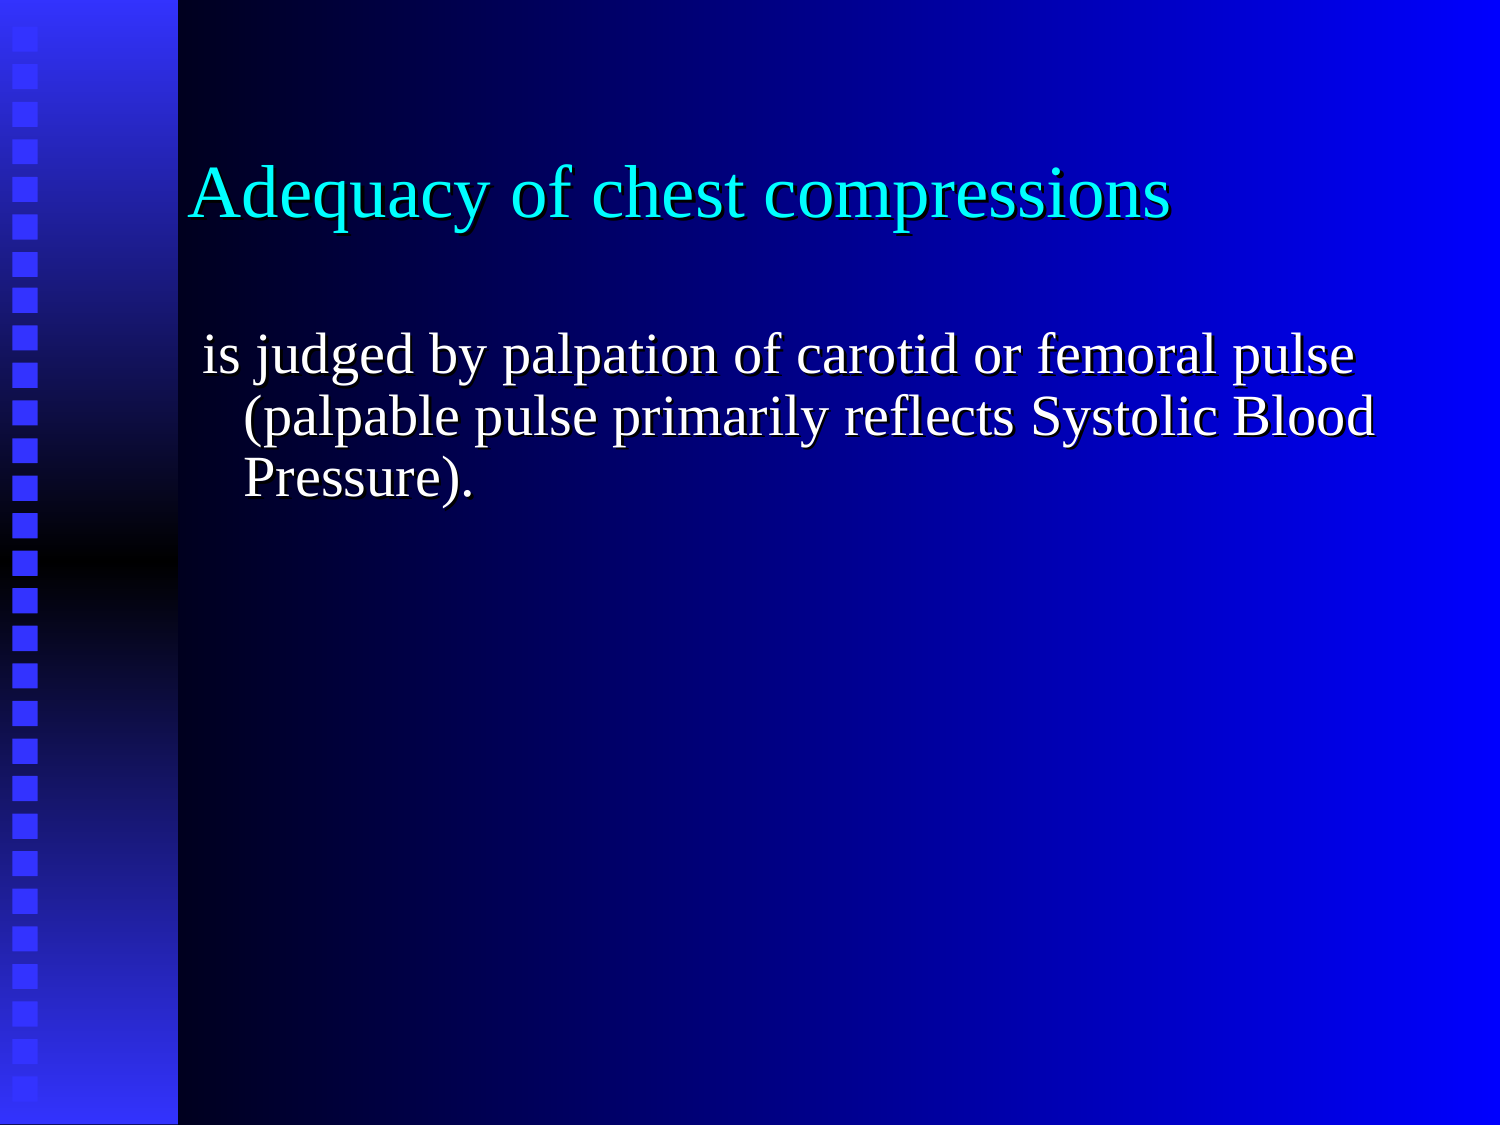

# Adequacy of chest compressions
 is judged by palpation of carotid or femoral pulse (palpable pulse primarily reflects Systolic Blood Pressure).